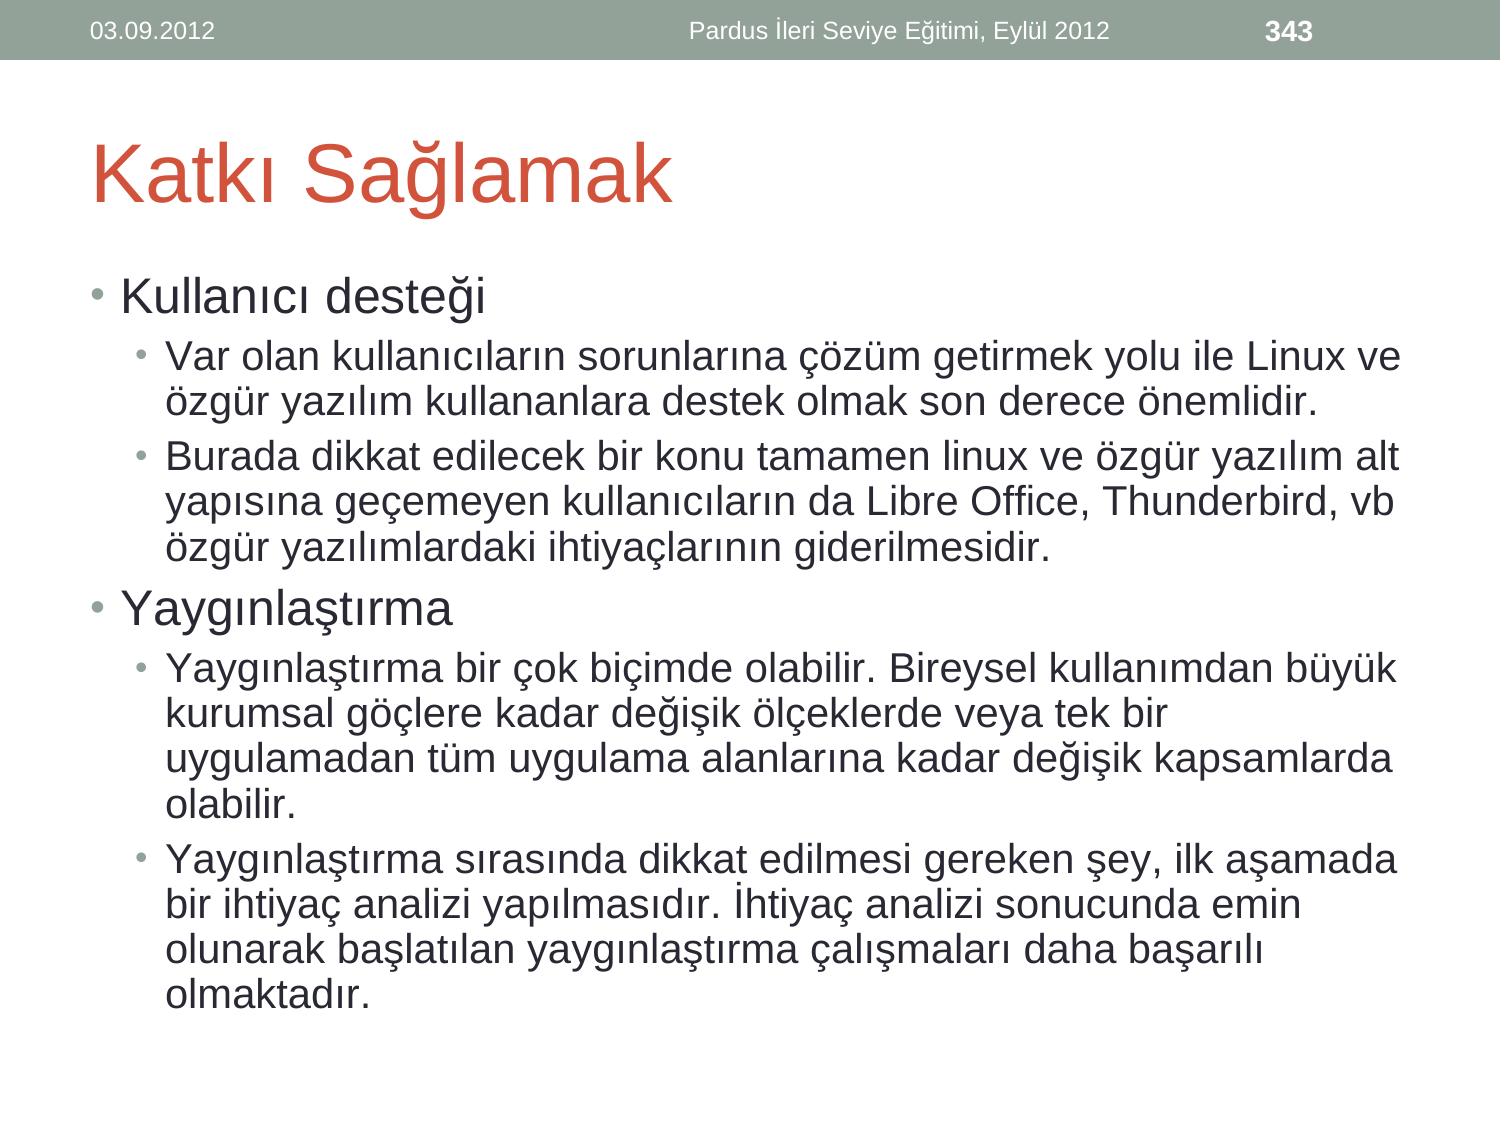

03.09.2012
Pardus İleri Seviye Eğitimi, Eylül 2012
# Katkı Sağlamak
Kullanıcı desteği
Var olan kullanıcıların sorunlarına çözüm getirmek yolu ile Linux ve özgür yazılım kullananlara destek olmak son derece önemlidir.
Burada dikkat edilecek bir konu tamamen linux ve özgür yazılım alt yapısına geçemeyen kullanıcıların da Libre Office, Thunderbird, vb özgür yazılımlardaki ihtiyaçlarının giderilmesidir.
Yaygınlaştırma
Yaygınlaştırma bir çok biçimde olabilir. Bireysel kullanımdan büyük kurumsal göçlere kadar değişik ölçeklerde veya tek bir uygulamadan tüm uygulama alanlarına kadar değişik kapsamlarda olabilir.
Yaygınlaştırma sırasında dikkat edilmesi gereken şey, ilk aşamada bir ihtiyaç analizi yapılmasıdır. İhtiyaç analizi sonucunda emin olunarak başlatılan yaygınlaştırma çalışmaları daha başarılı olmaktadır.